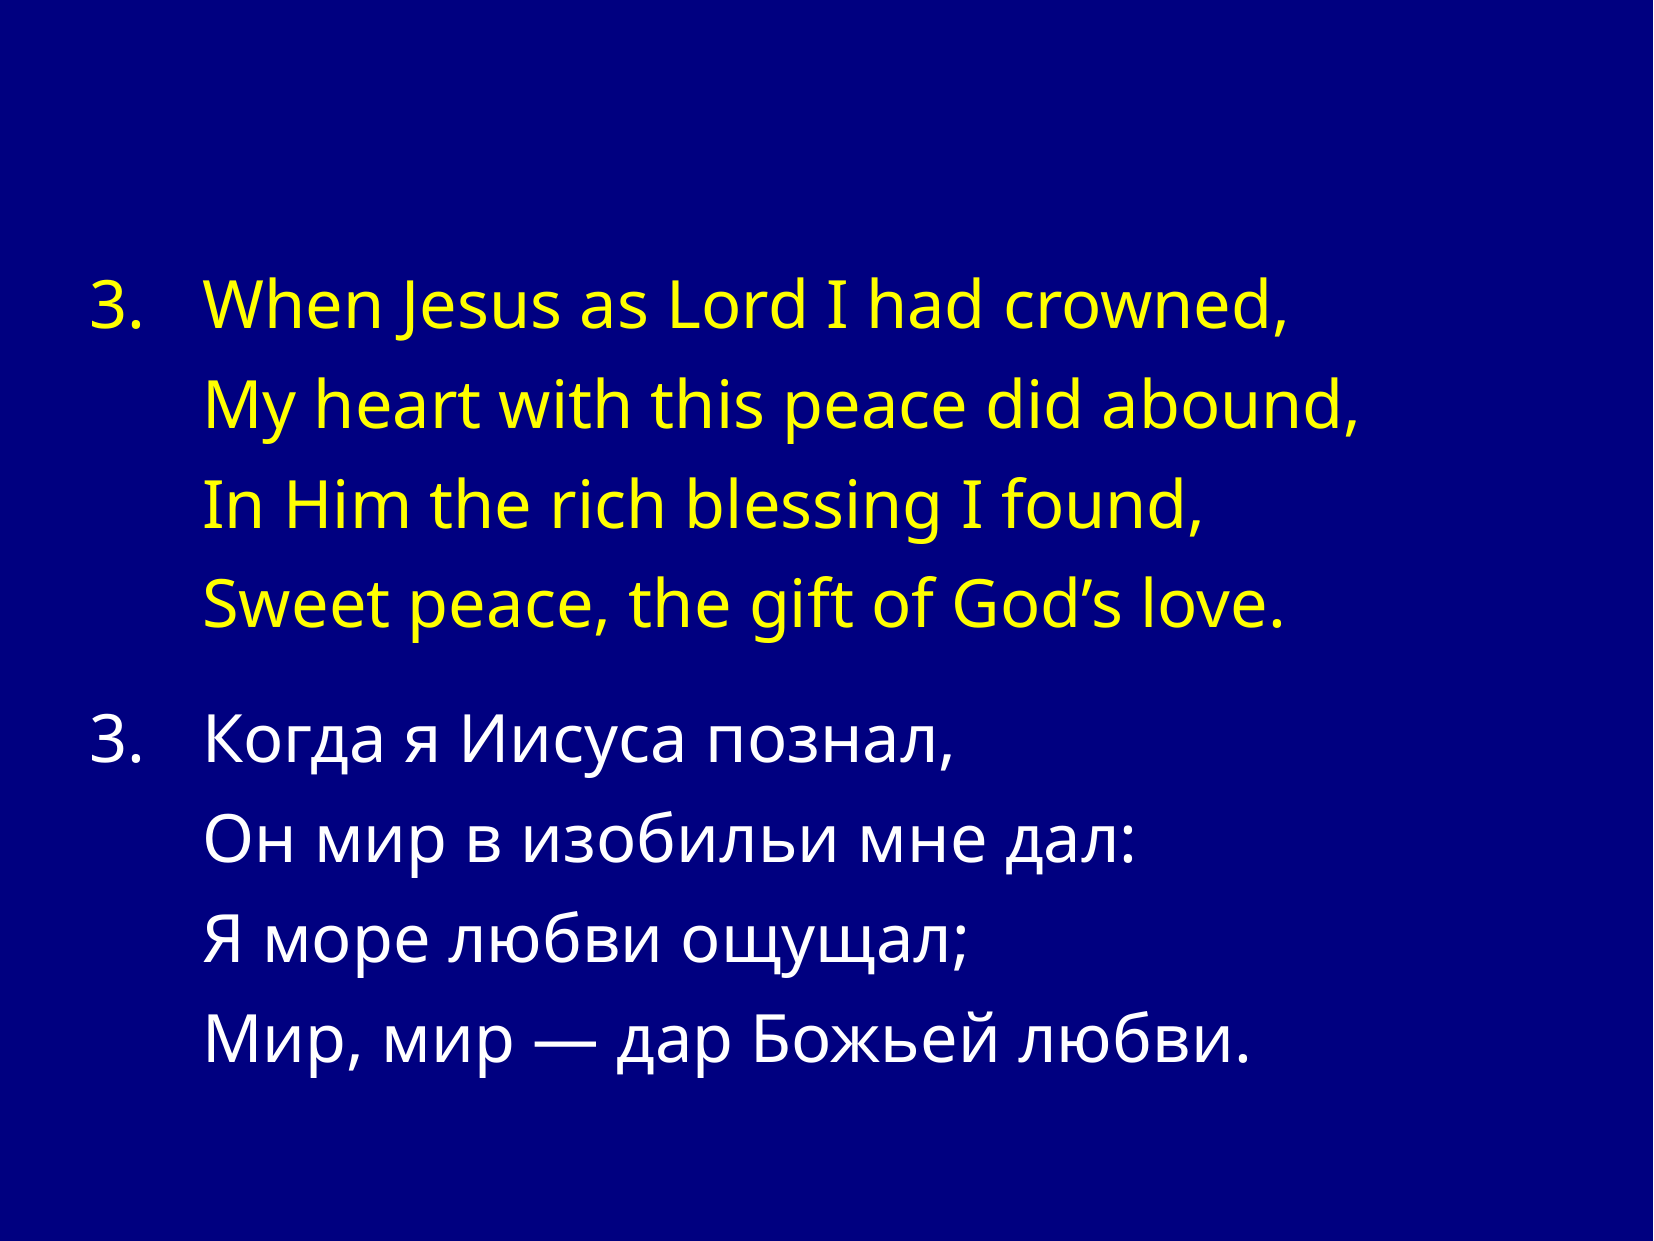

3.	When Jesus as Lord I had crowned,
	My heart with this peace did abound,
	In Him the rich blessing I found,
	Sweet peace, the gift of God’s love.
3.	Когда я Иисуса познал,
	Он мир в изобильи мне дал:
	Я море любви ощущал;
	Мир, мир — дар Божьей любви.